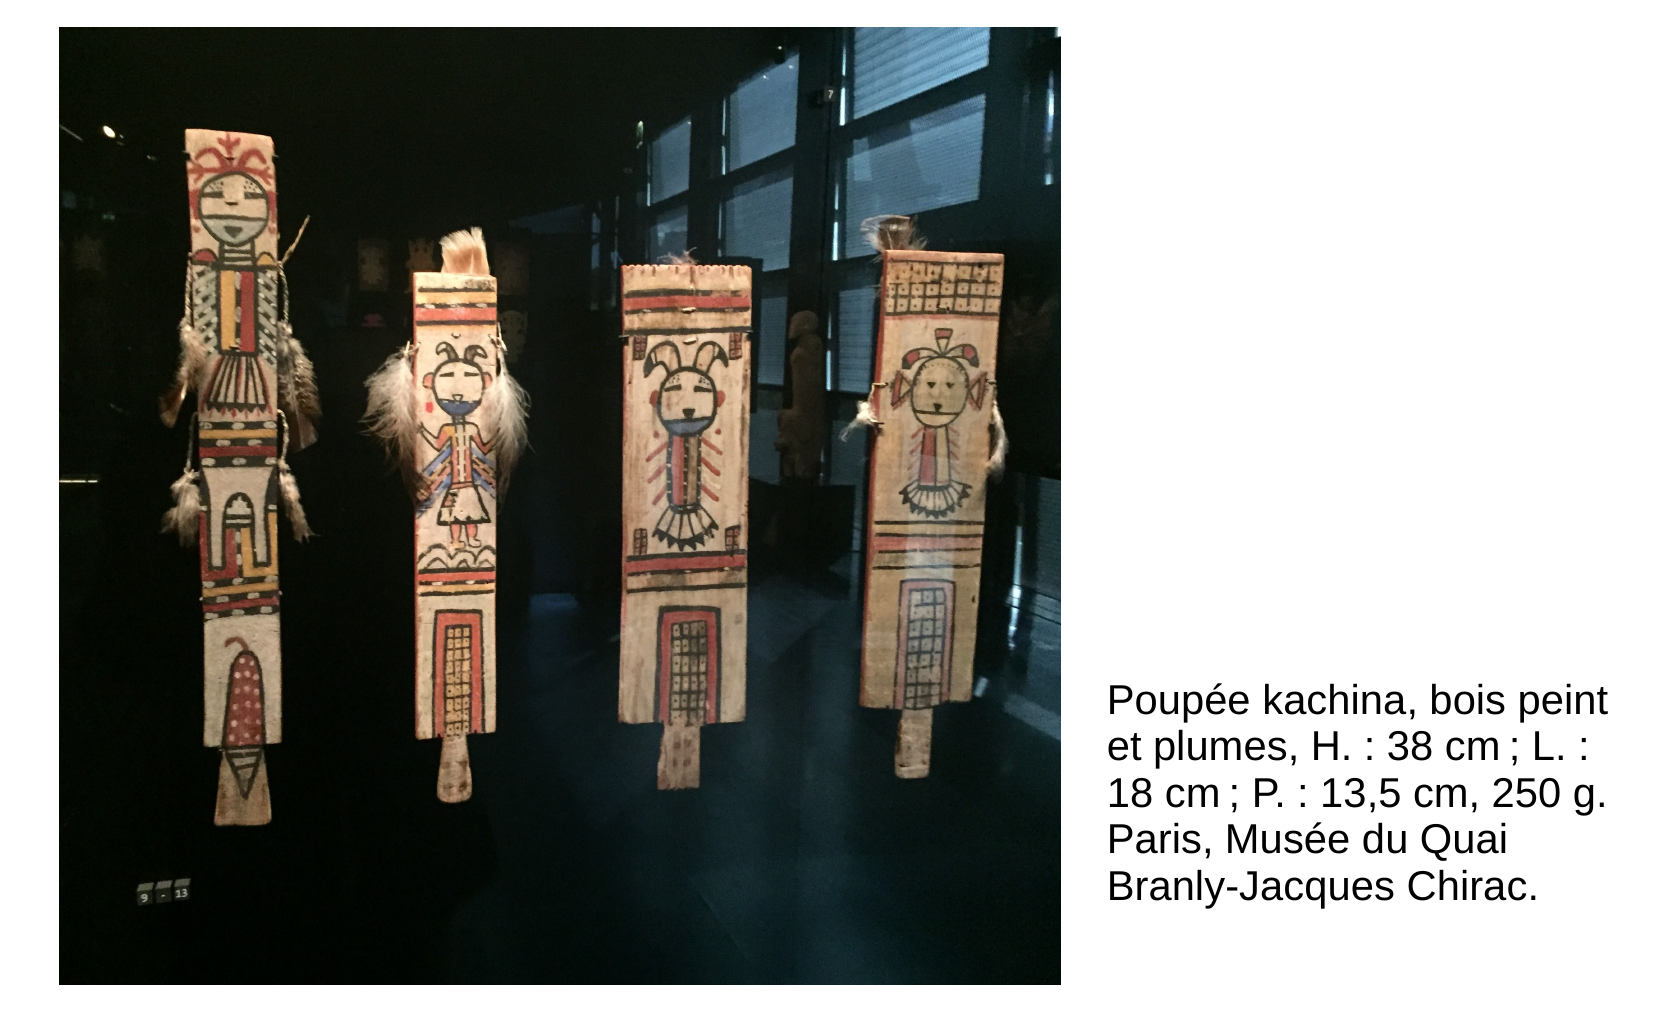

Poupée kachina, bois peint et plumes, H. : 38 cm ; L. : 18 cm ; P. : 13,5 cm, 250 g. Paris, Musée du Quai Branly-Jacques Chirac.